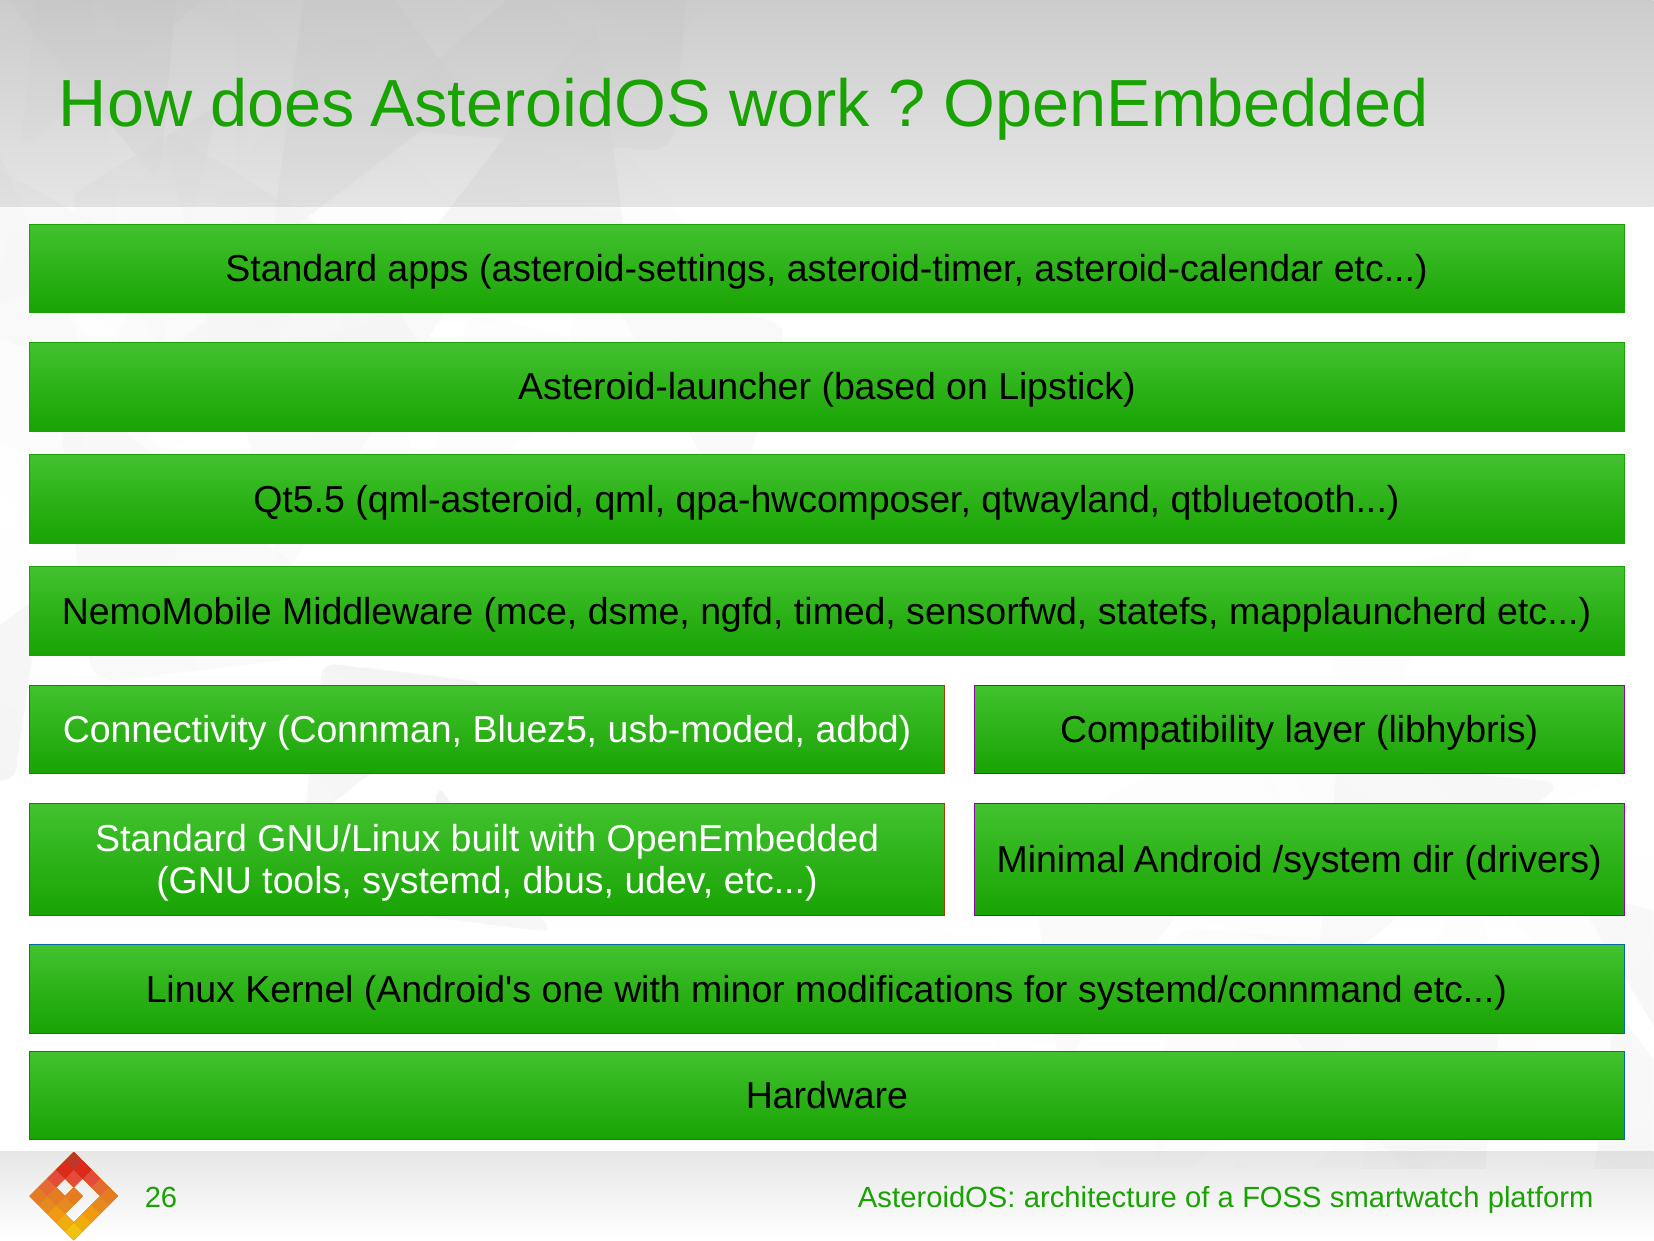

# How does AsteroidOS work ? OpenEmbedded
Standard apps (asteroid-settings, asteroid-timer, asteroid-calendar etc...)
Asteroid-launcher (based on Lipstick)
Qt5.5 (qml-asteroid, qml, qpa-hwcomposer, qtwayland, qtbluetooth...)
NemoMobile Middleware (mce, dsme, ngfd, timed, sensorfwd, statefs, mapplauncherd etc...)
Connectivity (Connman, Bluez5, usb-moded, adbd)
Compatibility layer (libhybris)
Standard GNU/Linux built with OpenEmbedded
(GNU tools, systemd, dbus, udev, etc...)
Minimal Android /system dir (drivers)
Linux Kernel (Android's one with minor modifications for systemd/connmand etc...)
Hardware
26
AsteroidOS: architecture of a FOSS smartwatch platform